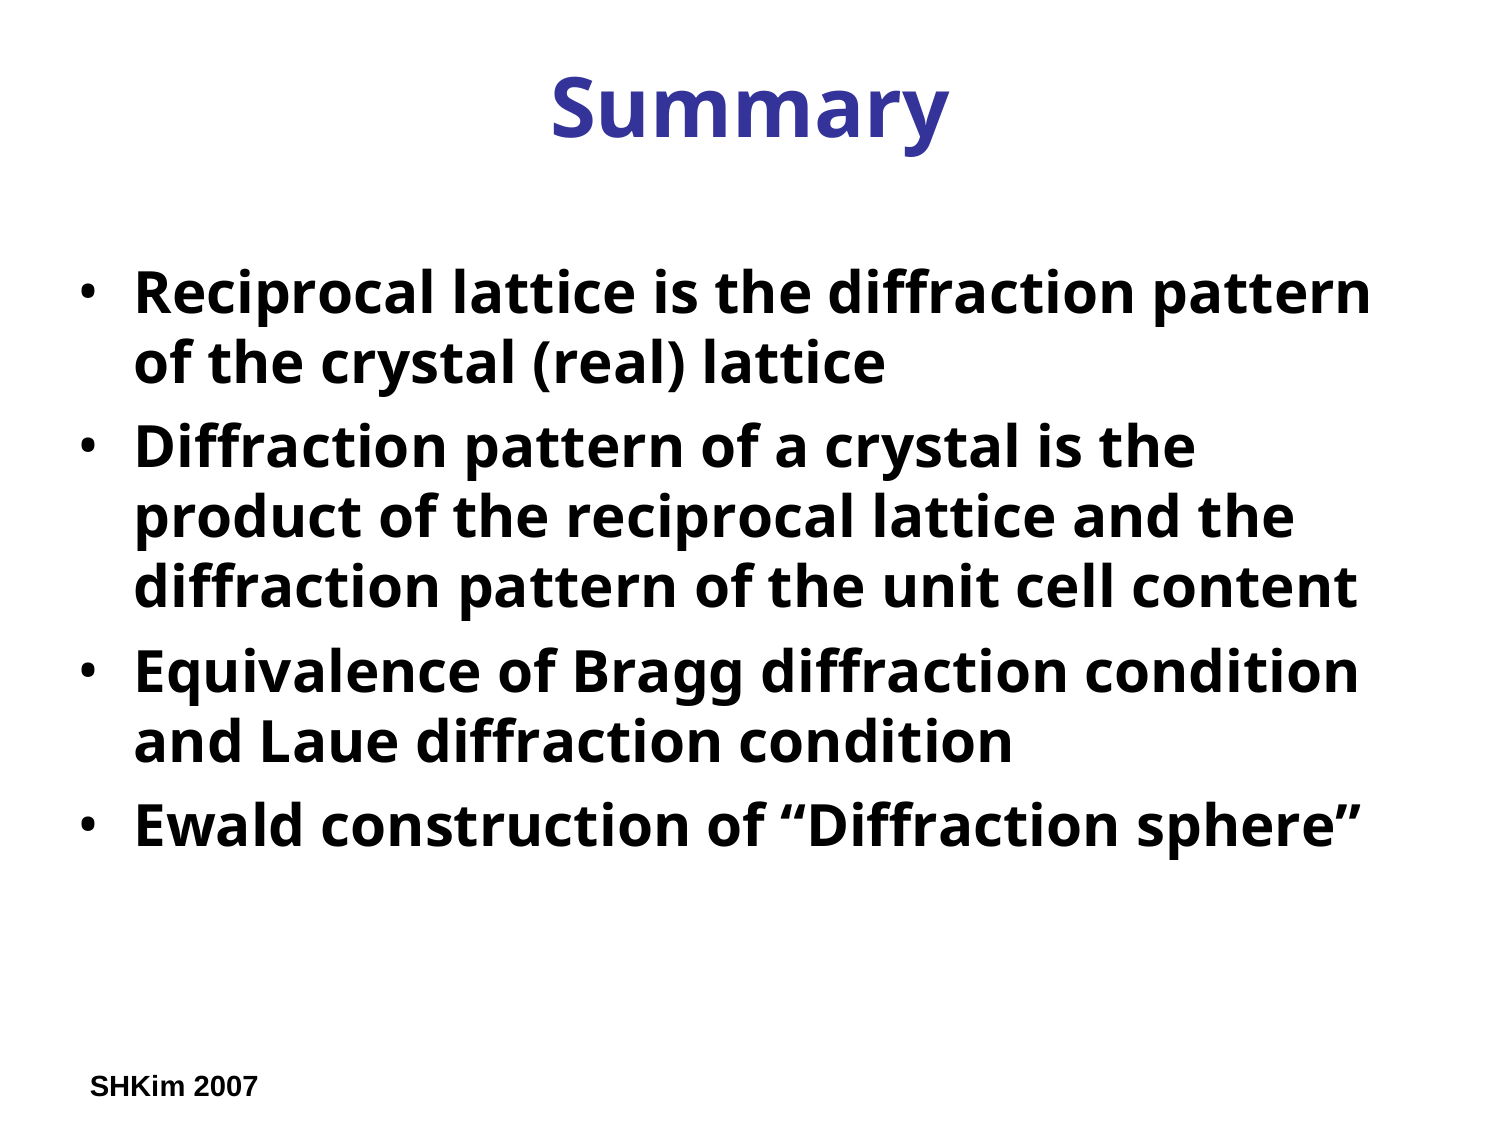

# Summary
Reciprocal lattice is the diffraction pattern of the crystal (real) lattice
Diffraction pattern of a crystal is the product of the reciprocal lattice and the diffraction pattern of the unit cell content
Equivalence of Bragg diffraction condition and Laue diffraction condition
Ewald construction of “Diffraction sphere”